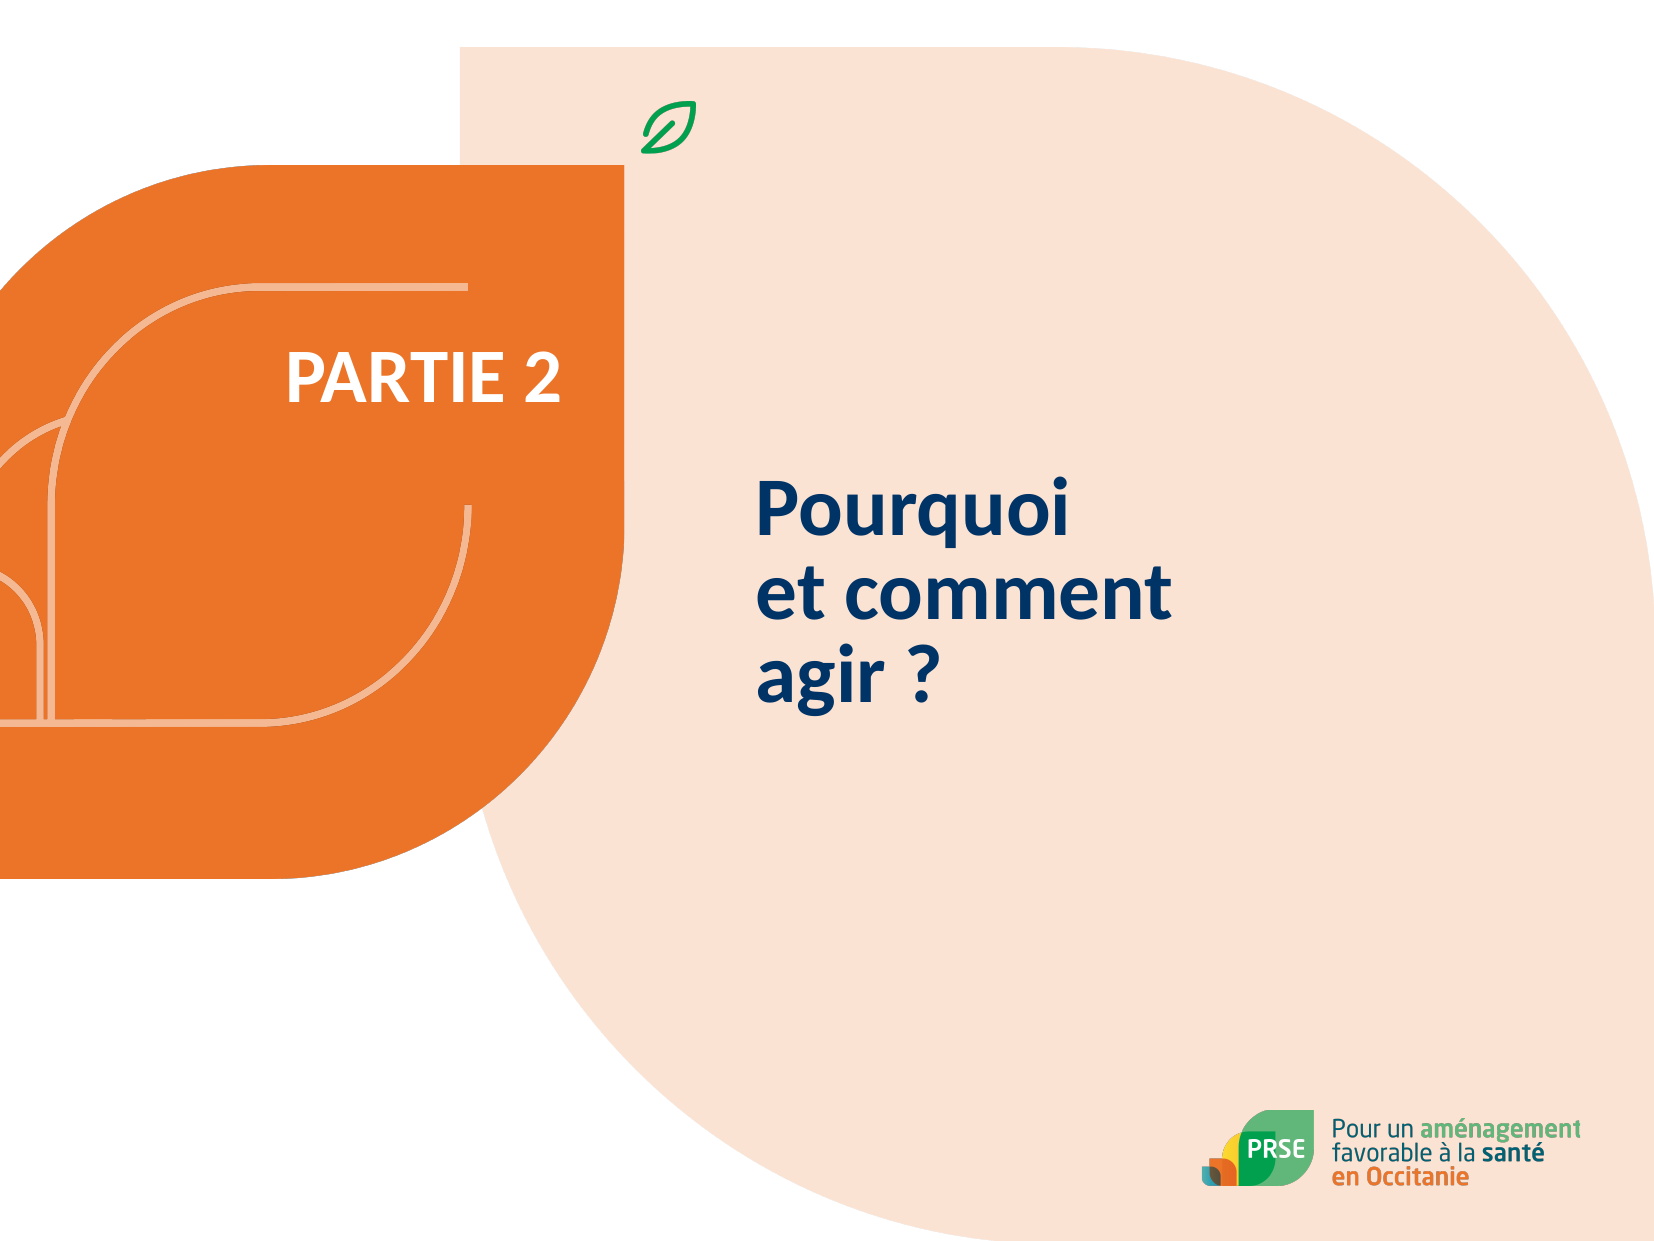

PARTIE 2
# Pourquoi et comment agir ?